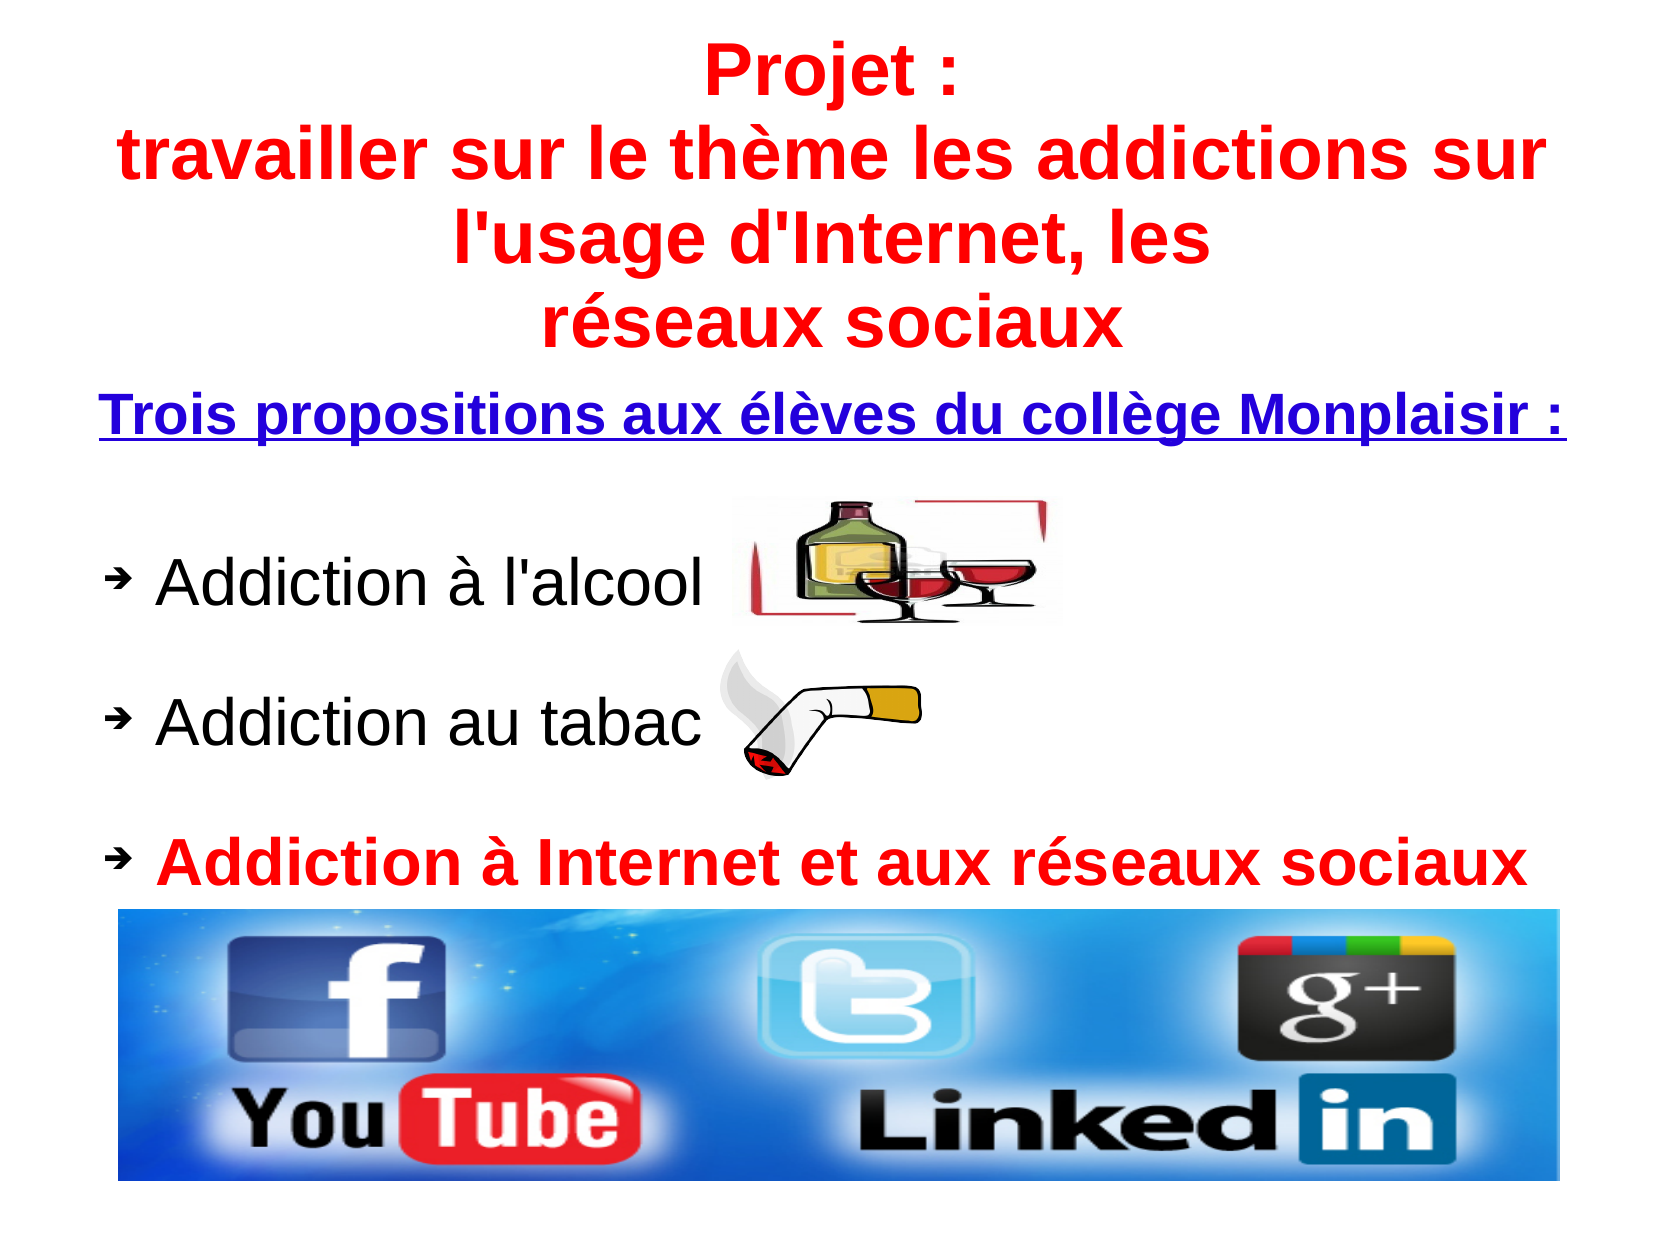

# Projet : travailler sur le thème les addictions sur l'usage d'Internet, les réseaux sociaux
Trois propositions aux élèves du collège Monplaisir :
Addiction à l'alcool
Addiction au tabac
Addiction à Internet et aux réseaux sociaux